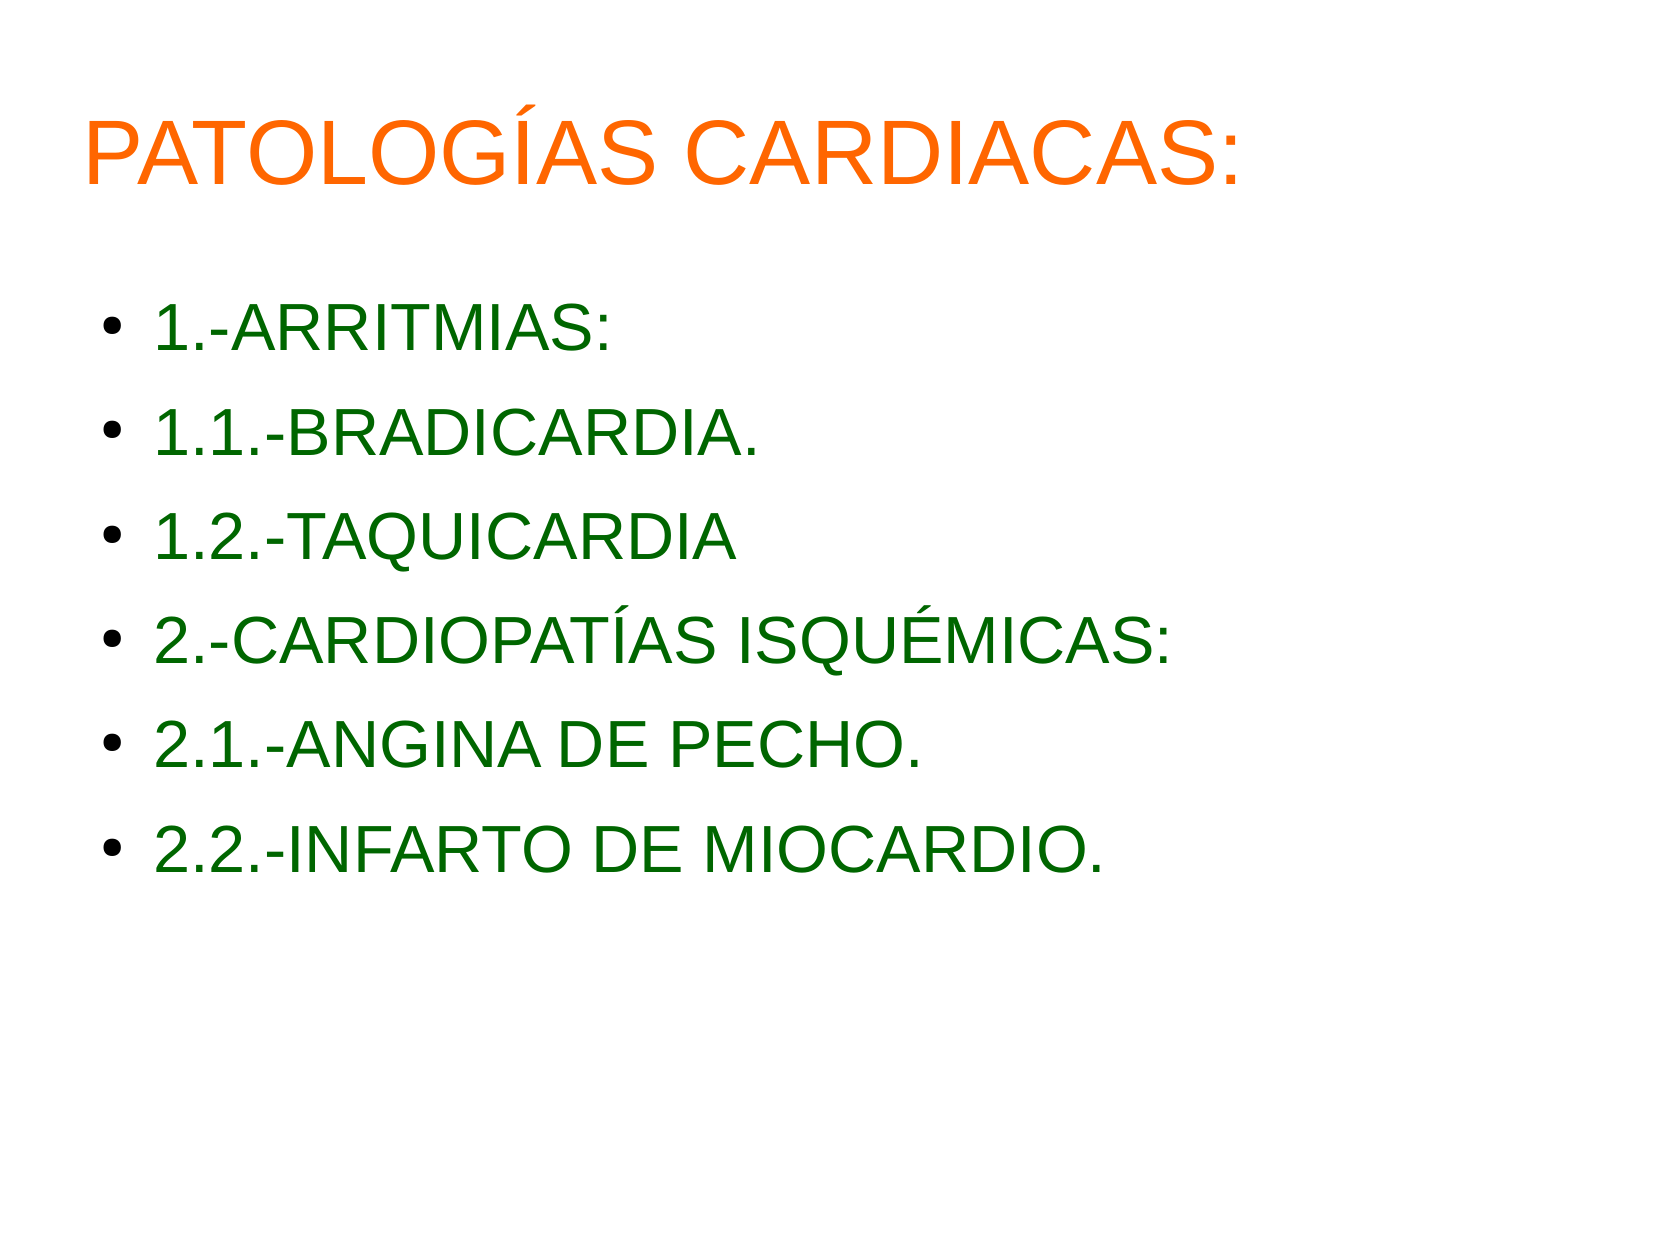

# PATOLOGÍAS CARDIACAS:
1.-ARRITMIAS:
1.1.-BRADICARDIA.
1.2.-TAQUICARDIA
2.-CARDIOPATÍAS ISQUÉMICAS:
2.1.-ANGINA DE PECHO.
2.2.-INFARTO DE MIOCARDIO.